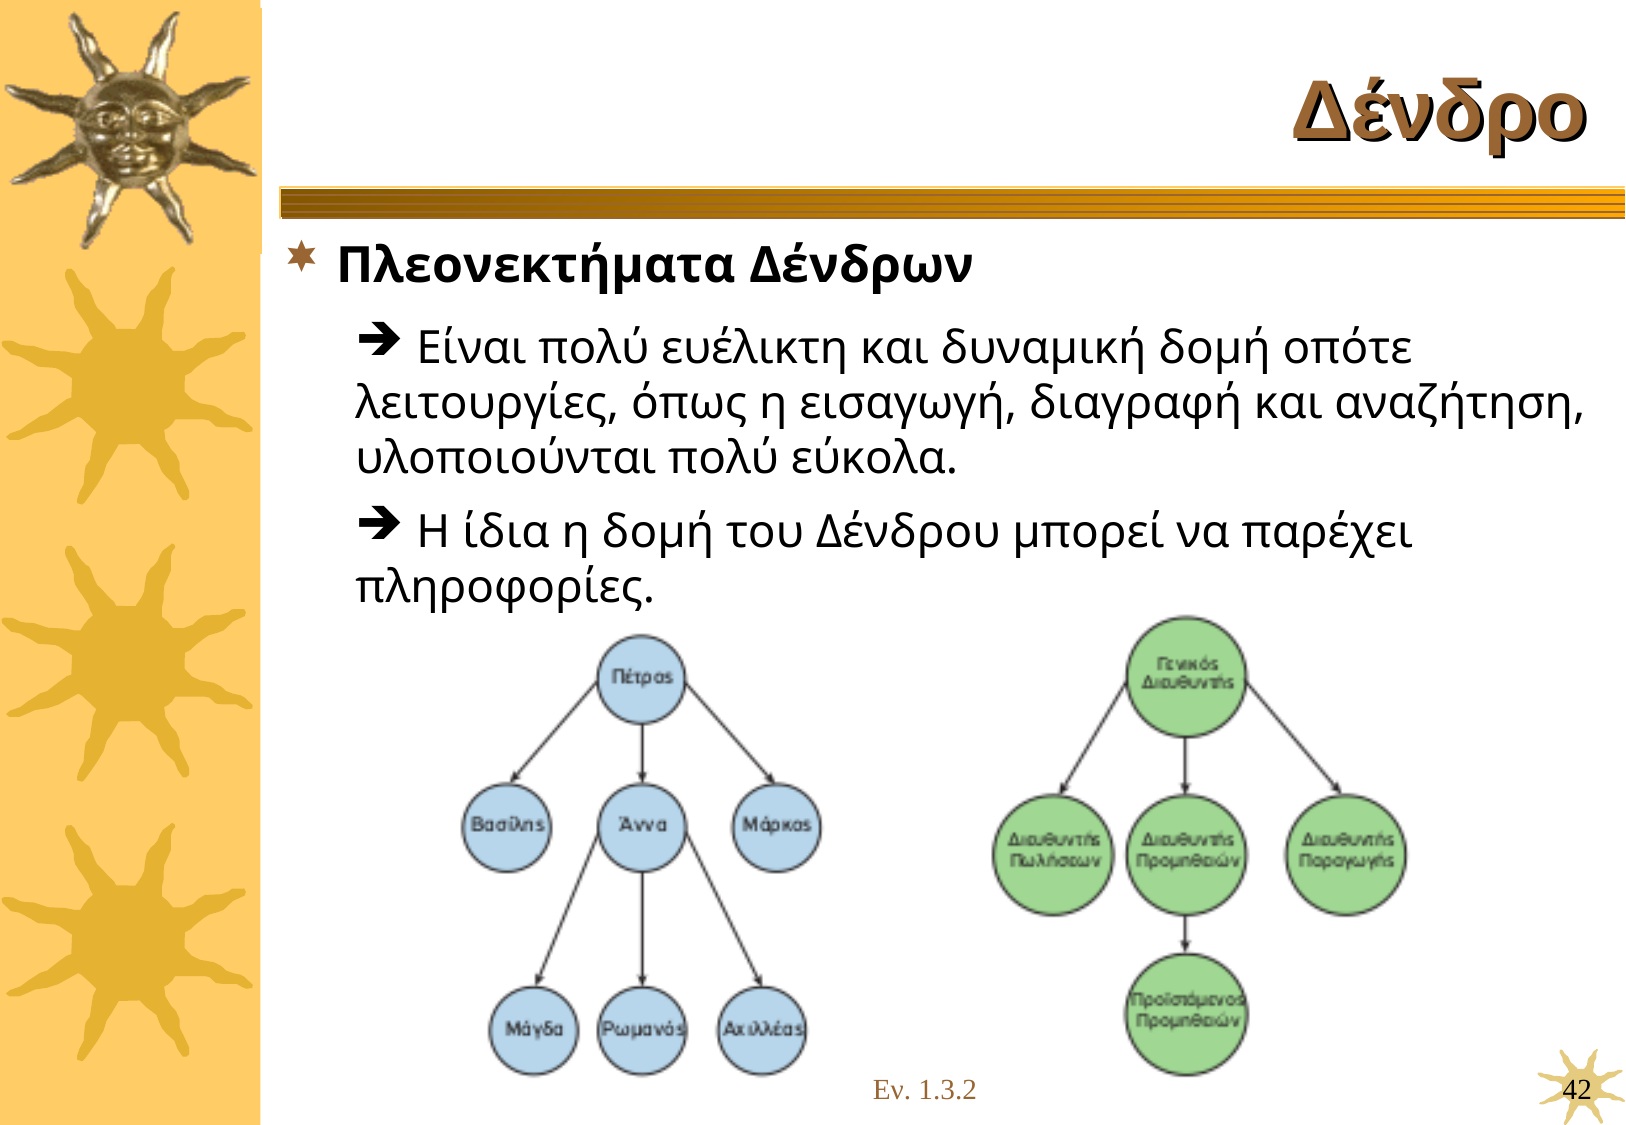

Δένδρο
Πλεονεκτήματα Δένδρων
 Είναι πολύ ευέλικτη και δυναμική δομή οπότε λειτουργίες, όπως η εισαγωγή, διαγραφή και αναζήτηση, υλοποιούνται πολύ εύκολα.
 Η ίδια η δομή του Δένδρου μπορεί να παρέχει πληροφορίες.
Εν. 1.3.2
42